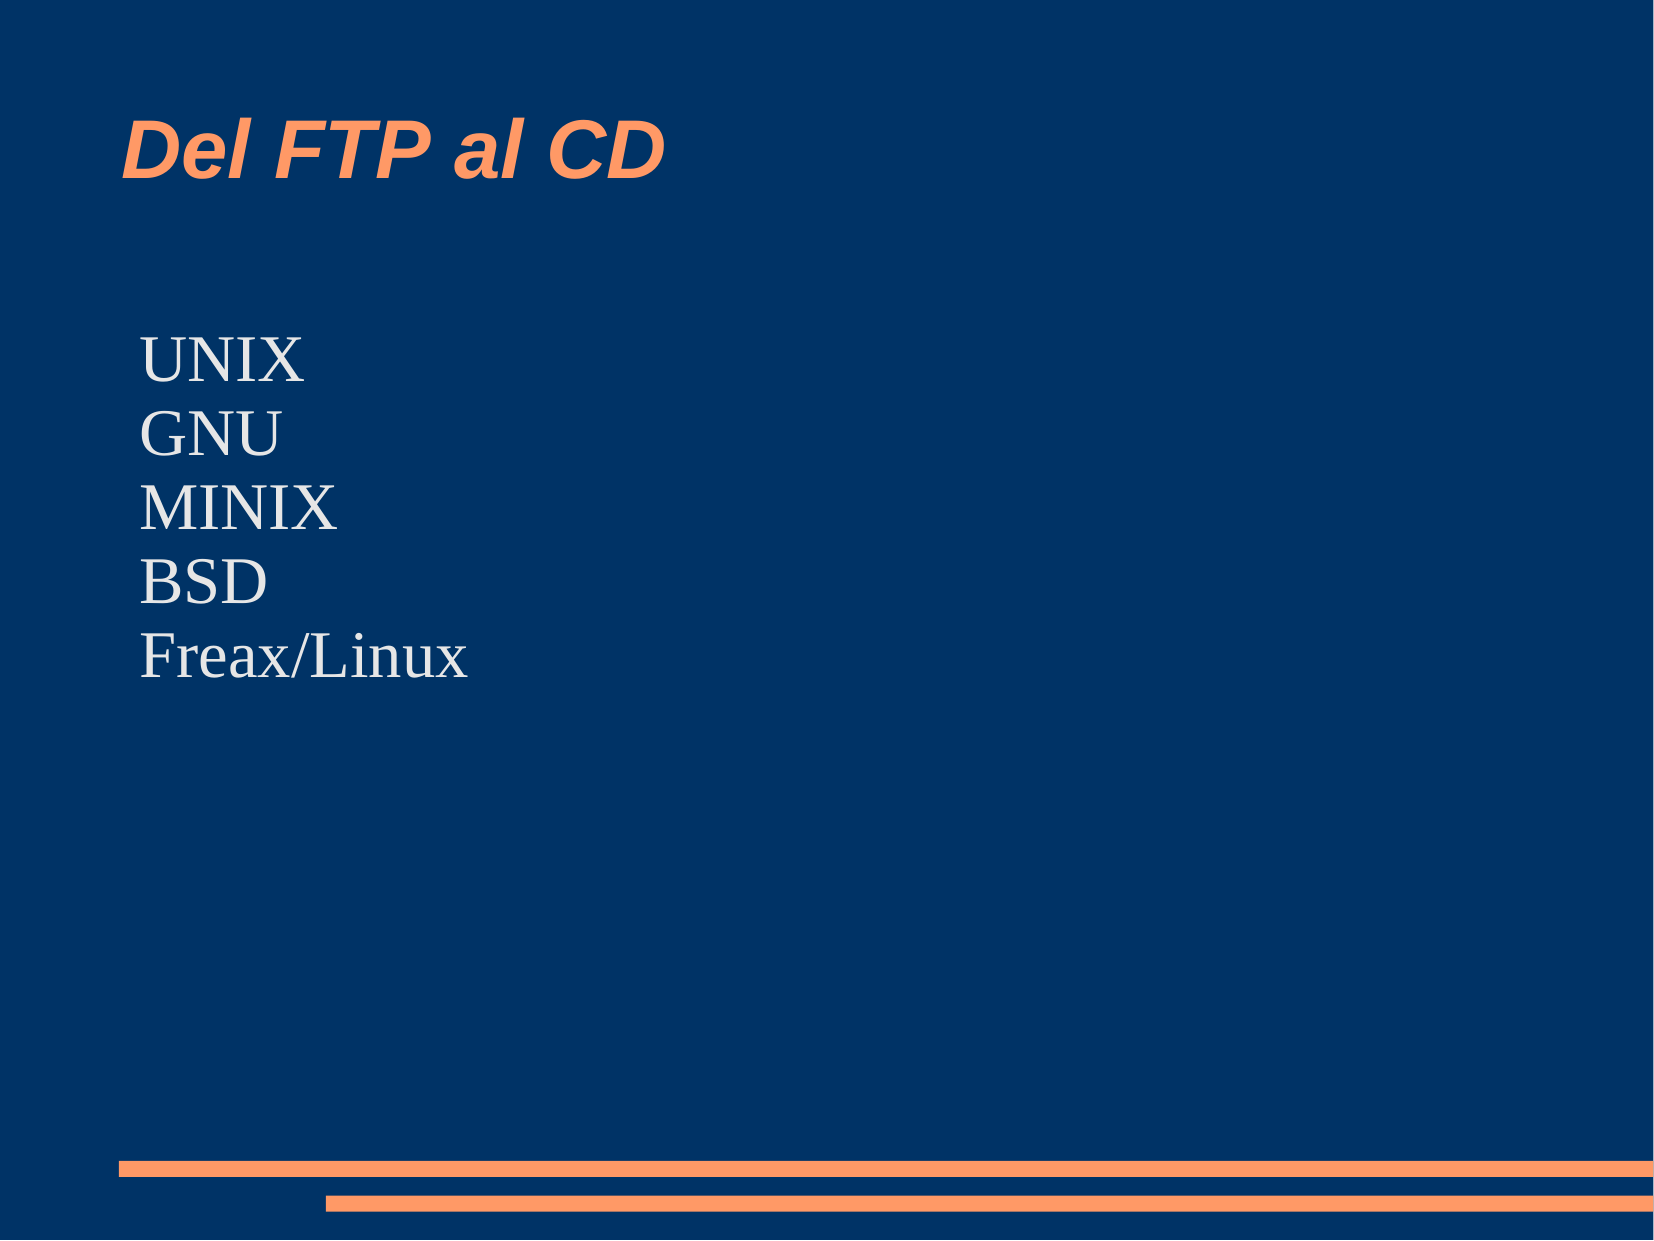

# Del FTP al CD
UNIX
GNU
MINIX
BSD
Freax/Linux